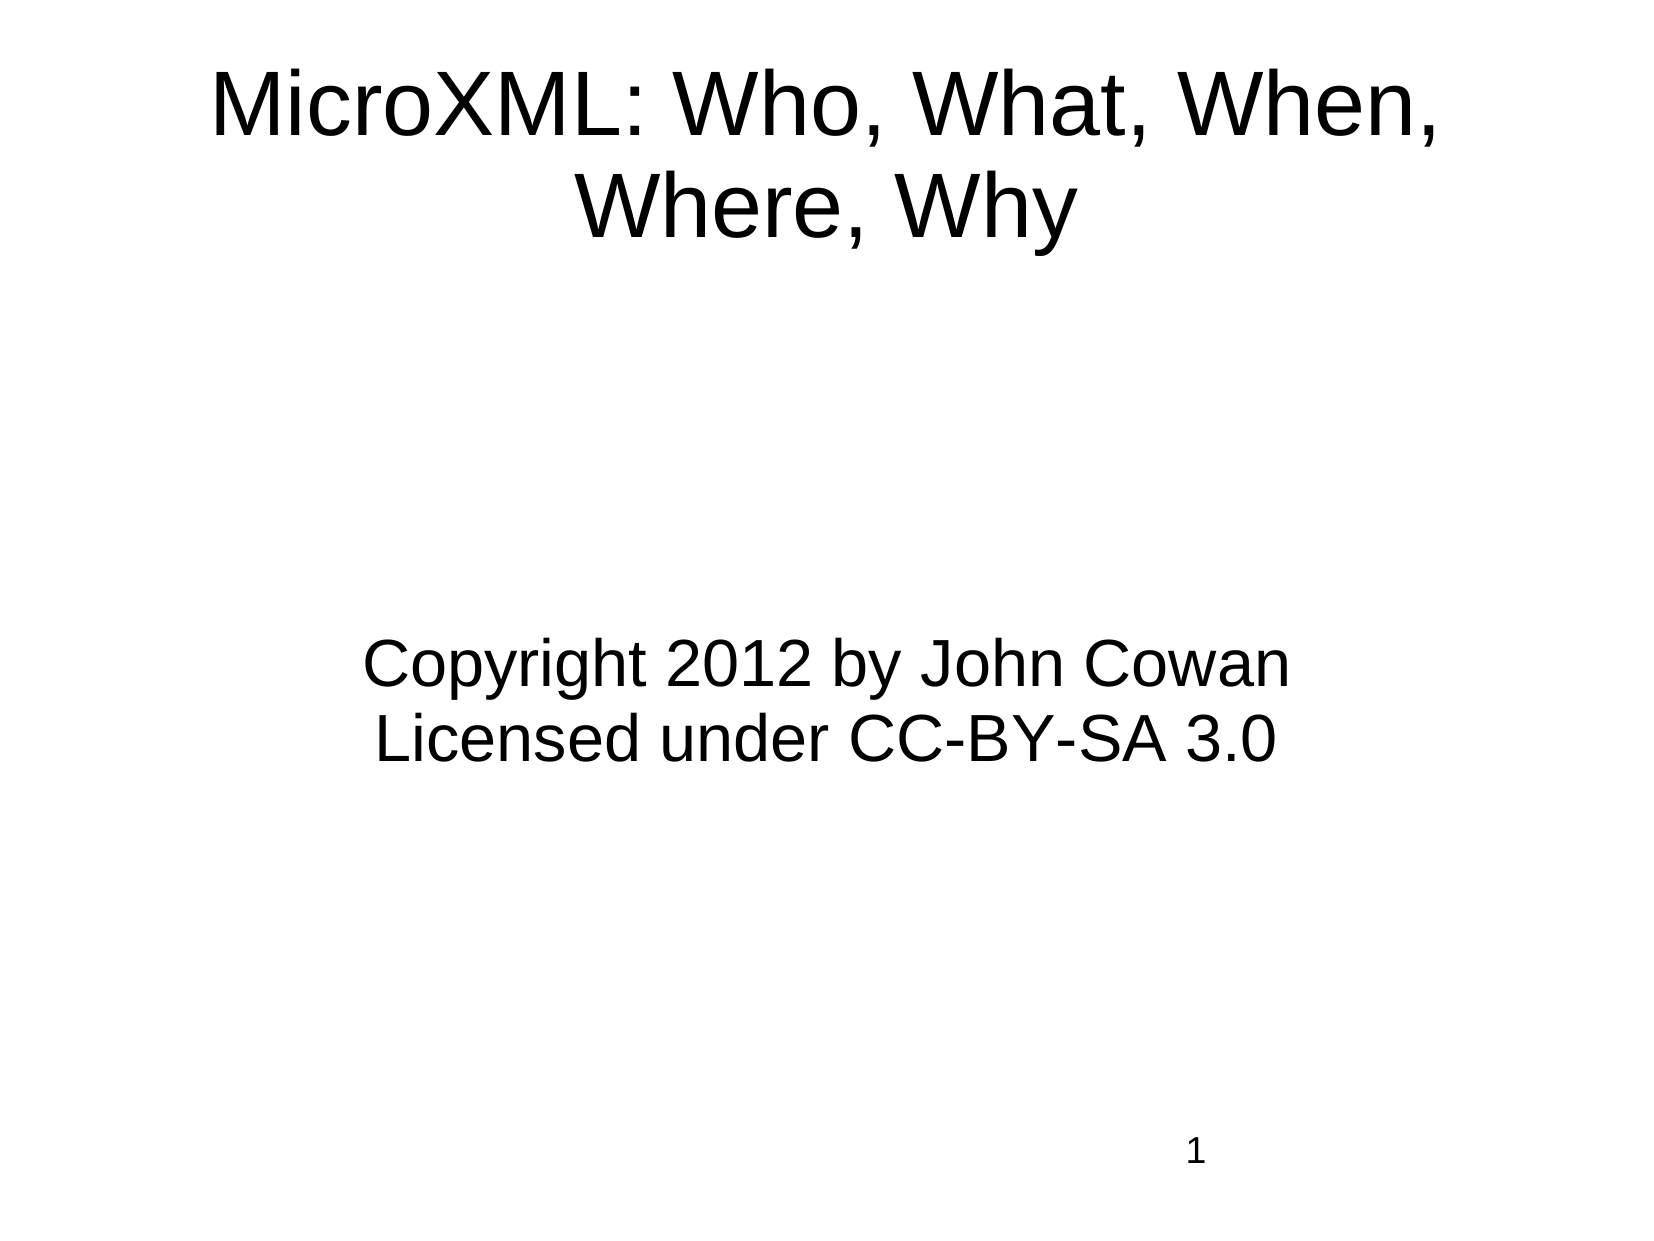

# MicroXML: Who, What, When, Where, Why
Copyright 2012 by John Cowan
Licensed under CC-BY-SA 3.0
1